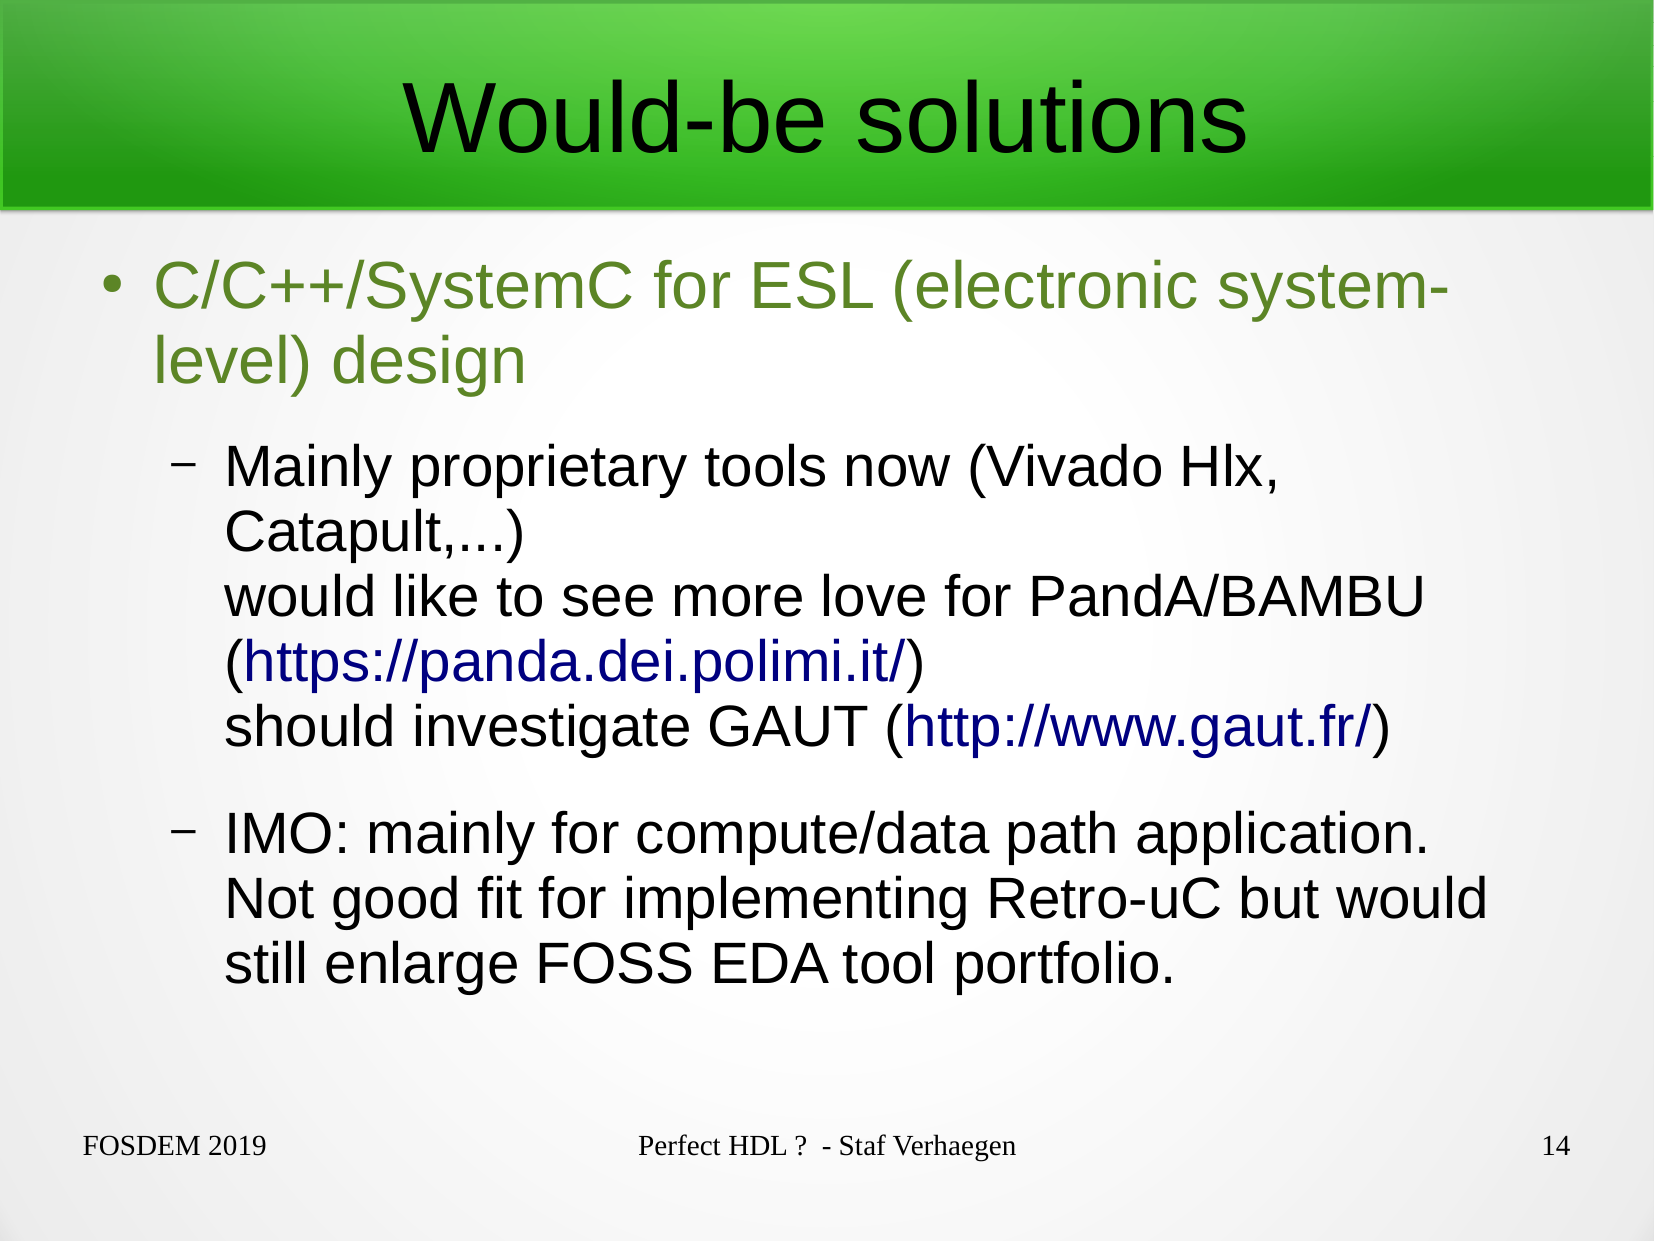

# Would-be solutions
C/C++/SystemC for ESL (electronic system-level) design
Mainly proprietary tools now (Vivado Hlx, Catapult,...)
would like to see more love for PandA/BAMBU
(https://panda.dei.polimi.it/)
should investigate GAUT (http://www.gaut.fr/)
IMO: mainly for compute/data path application.
Not good fit for implementing Retro-uC but would still enlarge FOSS EDA tool portfolio.
FOSDEM 2019
Perfect HDL ? - Staf Verhaegen
14